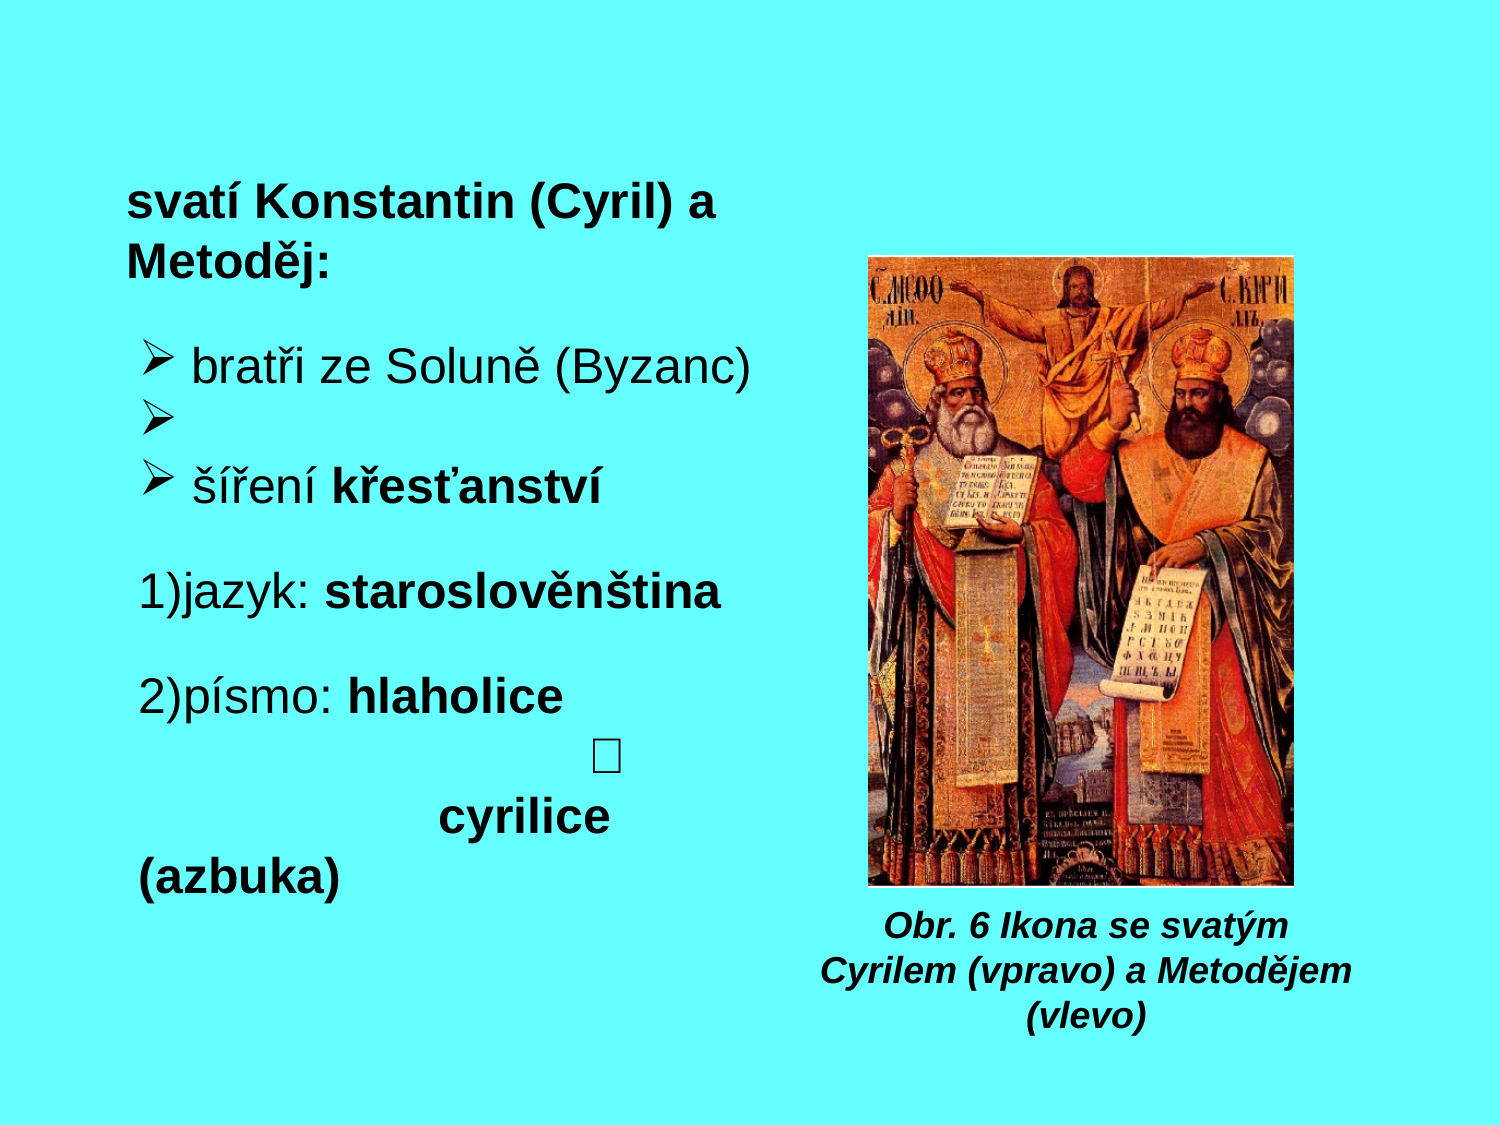

svatí Konstantin (Cyril) a Metoděj:
 bratři ze Soluně (Byzanc)
 šíření křesťanství
jazyk: staroslověnština
písmo: hlaholice
			
		cyrilice (azbuka)
Obr. 6 Ikona se svatým Cyrilem (vpravo) a Metodějem (vlevo)